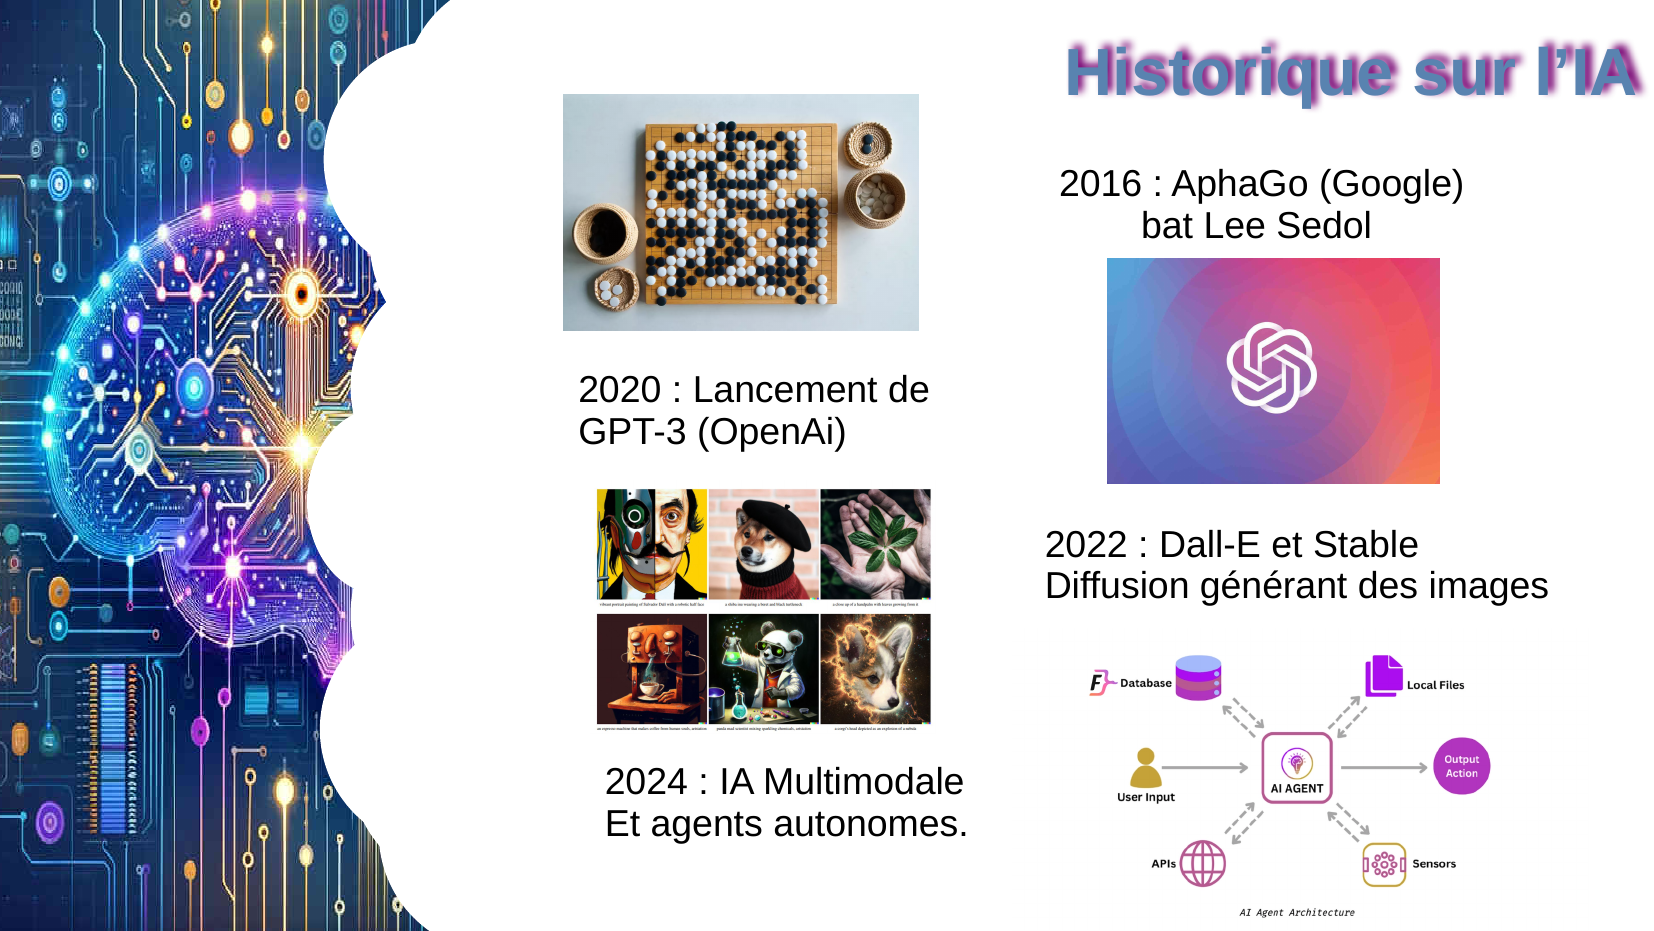

Historique sur l’IA
2016 : AphaGo (Google) bat Lee Sedol
2020 : Lancement de GPT-3 (OpenAi)
2022 : Dall-E et Stable Diffusion générant des images
2024 : IA Multimodale
Et agents autonomes.